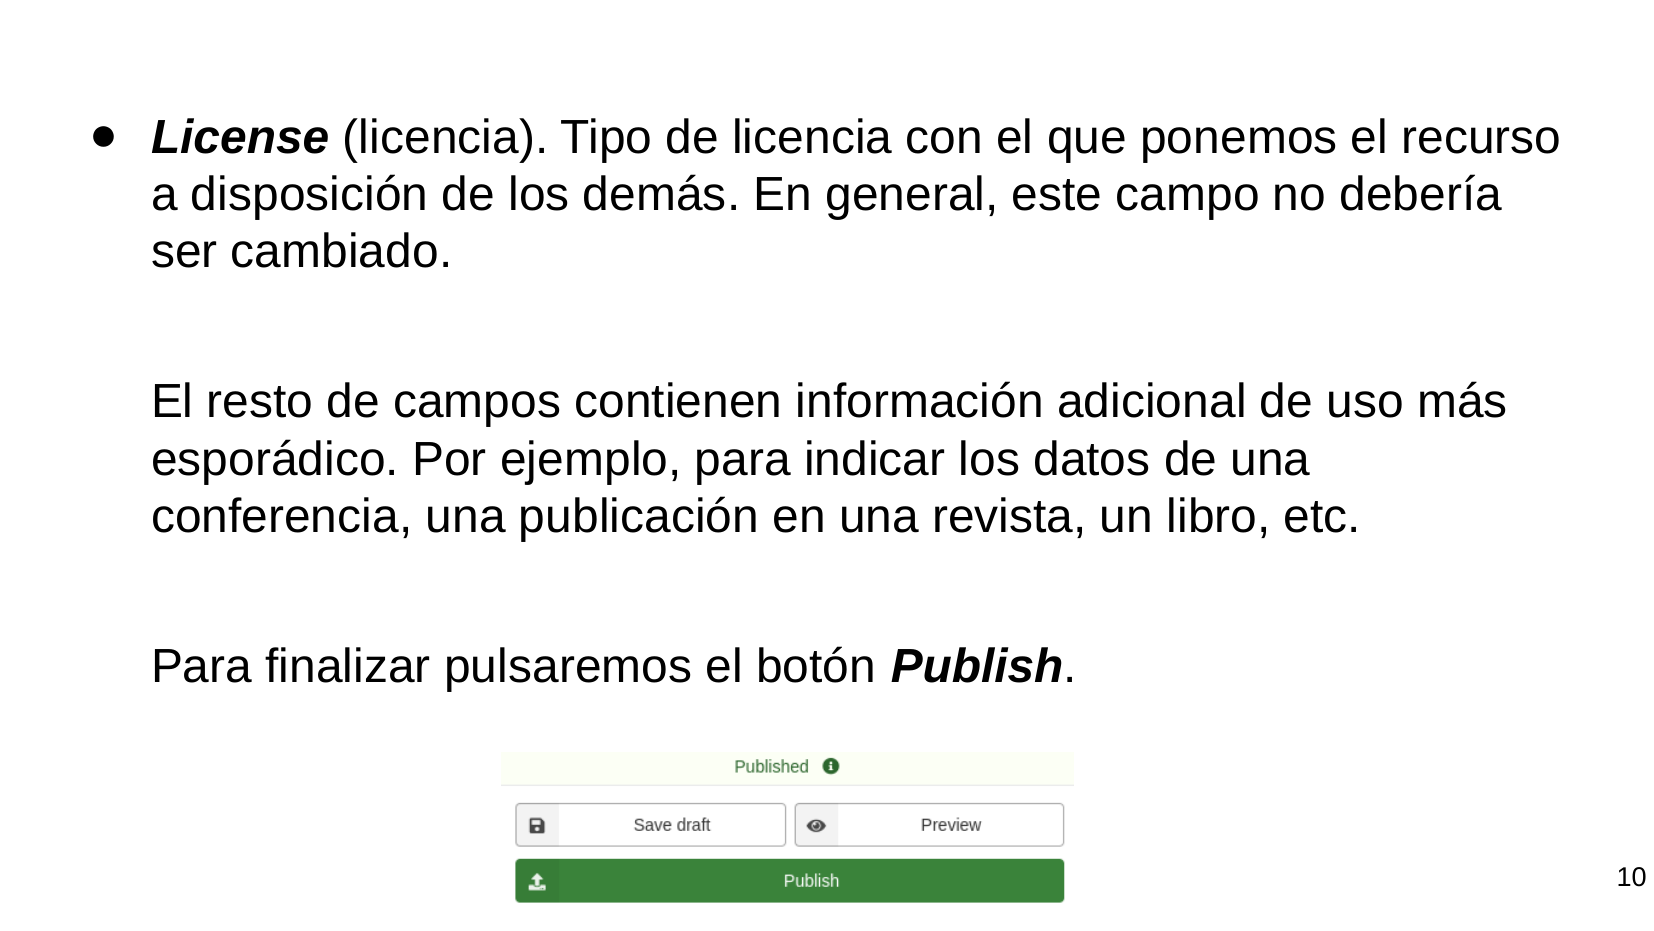

# License (licencia). Tipo de licencia con el que ponemos el recurso a disposición de los demás. En general, este campo no debería ser cambiado.
El resto de campos contienen información adicional de uso más esporádico. Por ejemplo, para indicar los datos de una conferencia, una publicación en una revista, un libro, etc.
Para finalizar pulsaremos el botón Publish.